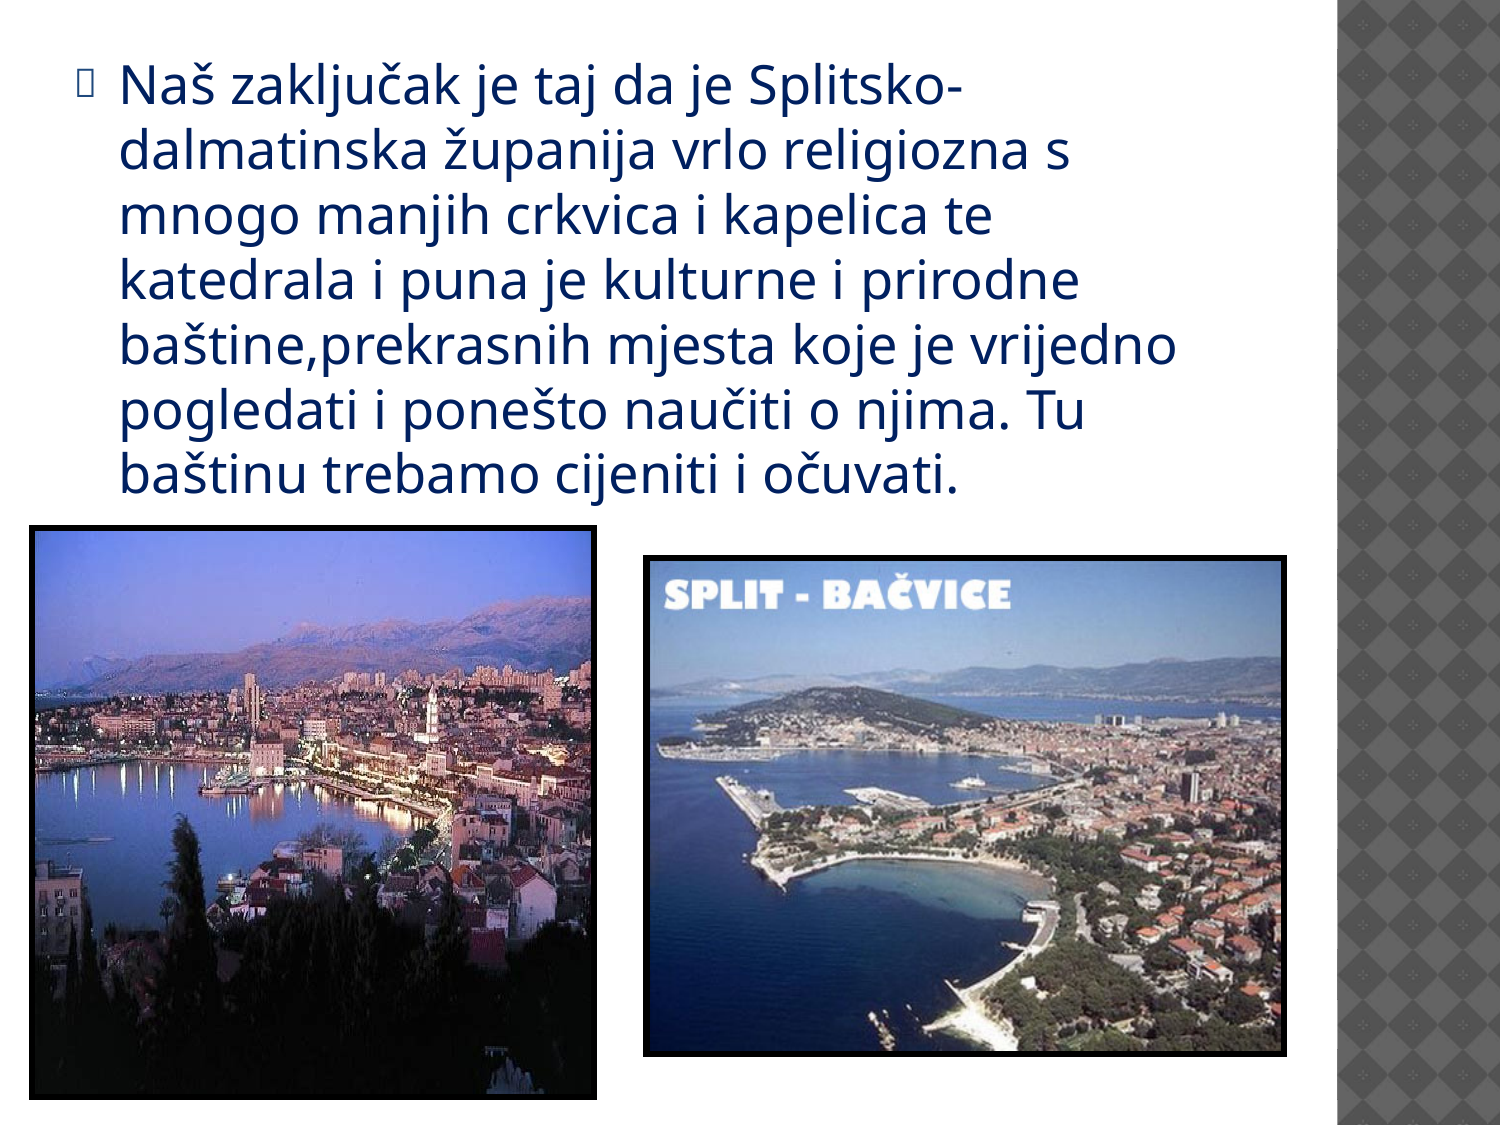

# Naš zaključak je taj da je Splitsko-dalmatinska županija vrlo religiozna s mnogo manjih crkvica i kapelica te katedrala i puna je kulturne i prirodne baštine,prekrasnih mjesta koje je vrijedno pogledati i ponešto naučiti o njima. Tu baštinu trebamo cijeniti i očuvati.